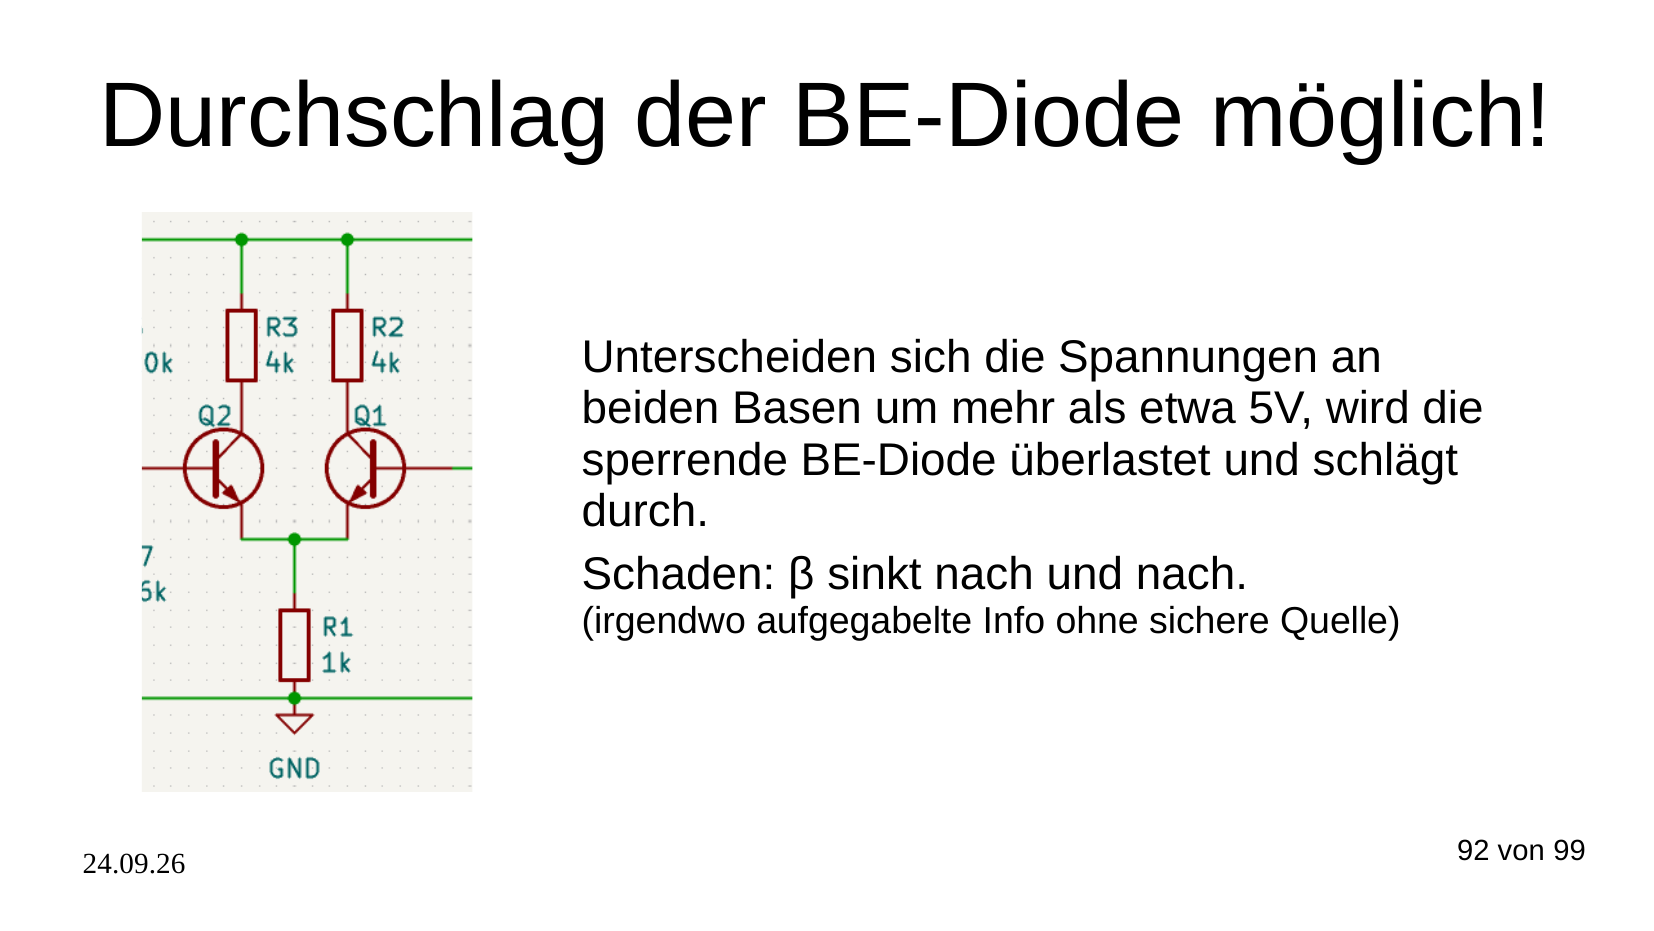

# Durchschlag der BE-Diode möglich!
Unterscheiden sich die Spannungen an beiden Basen um mehr als etwa 5V, wird die sperrende BE-Diode überlastet und schlägt durch.
Schaden: β sinkt nach und nach.
(irgendwo aufgegabelte Info ohne sichere Quelle)
92